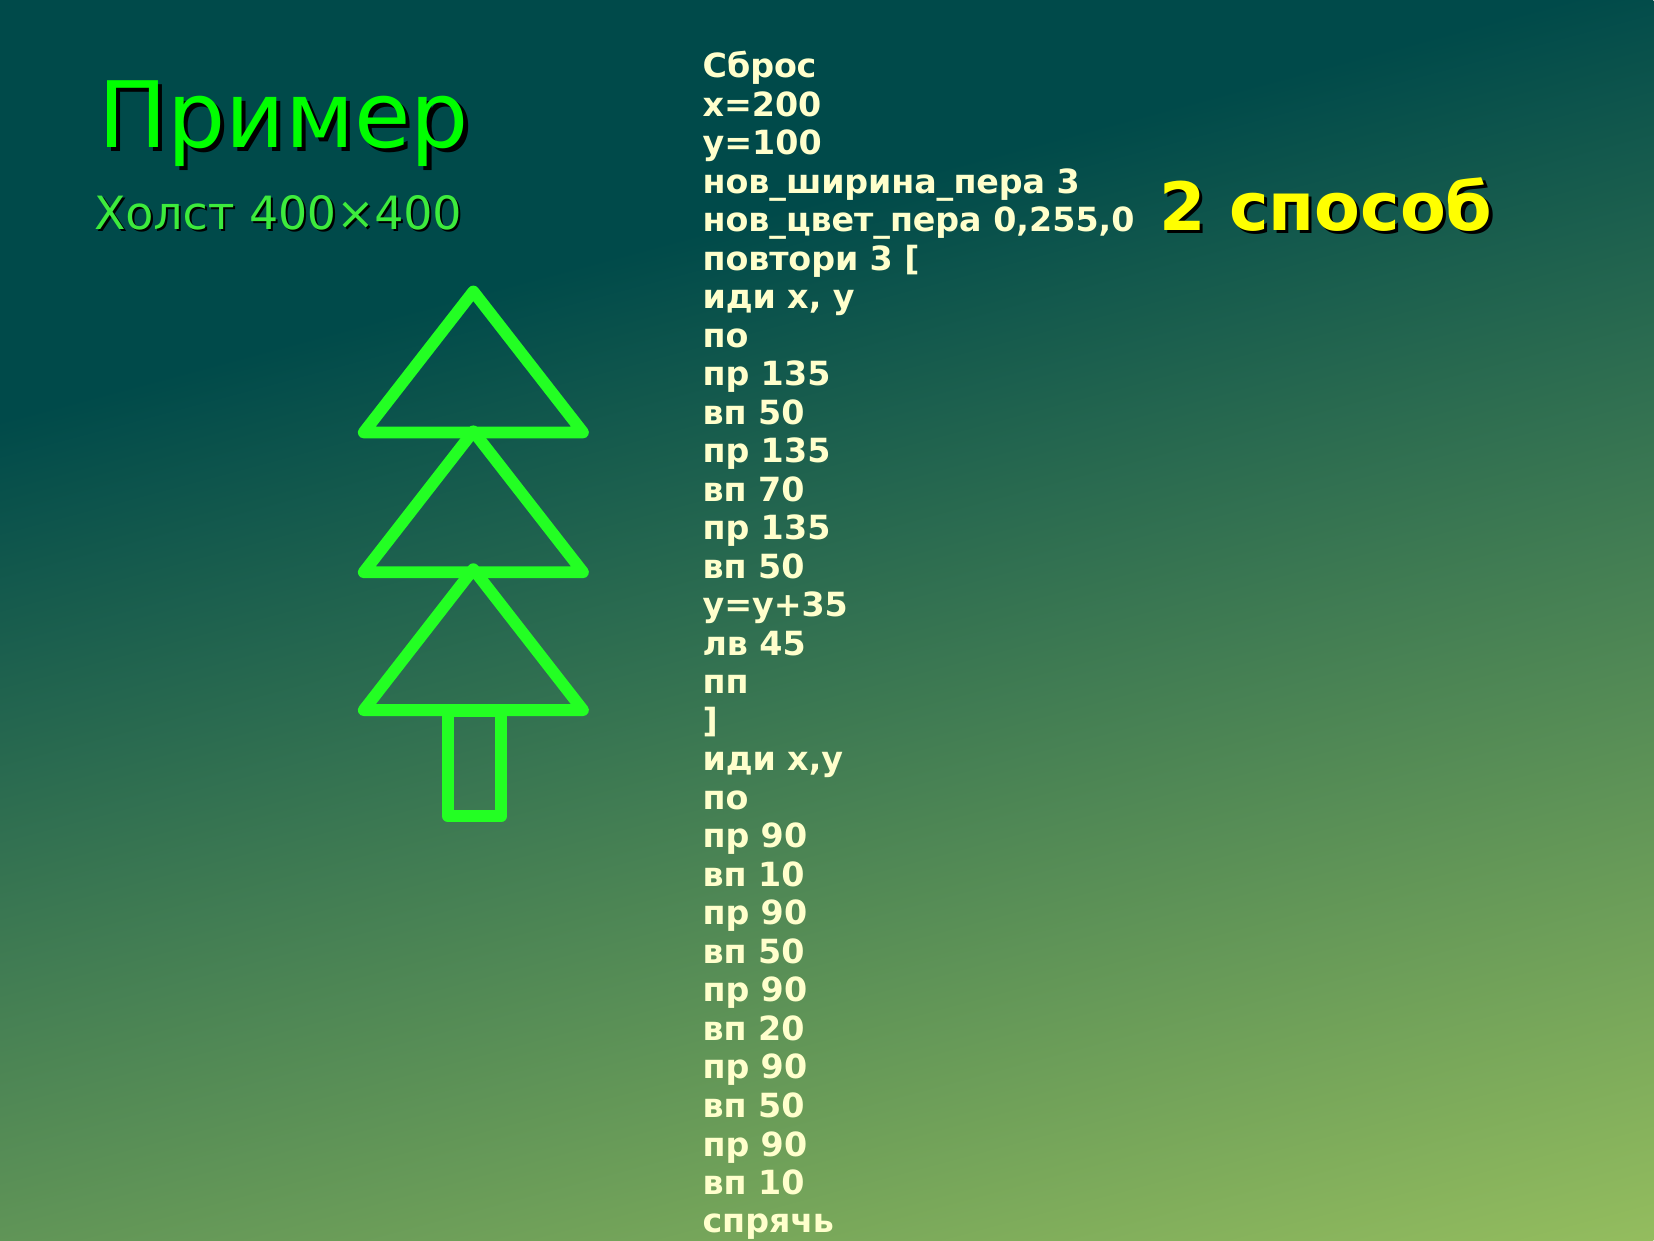

# Пример
Сброс
x=200
y=100
нов_ширина_пера 3
нов_цвет_пера 0,255,0
повтори 3 [
иди x, y
по
пр 135
вп 50
пр 135
вп 70
пр 135
вп 50
y=y+35
лв 45
пп
]
иди x,y
по
пр 90
вп 10
пр 90
вп 50
пр 90
вп 20
пр 90
вп 50
пр 90
вп 10
спрячь
2 способ
Холст 400×400